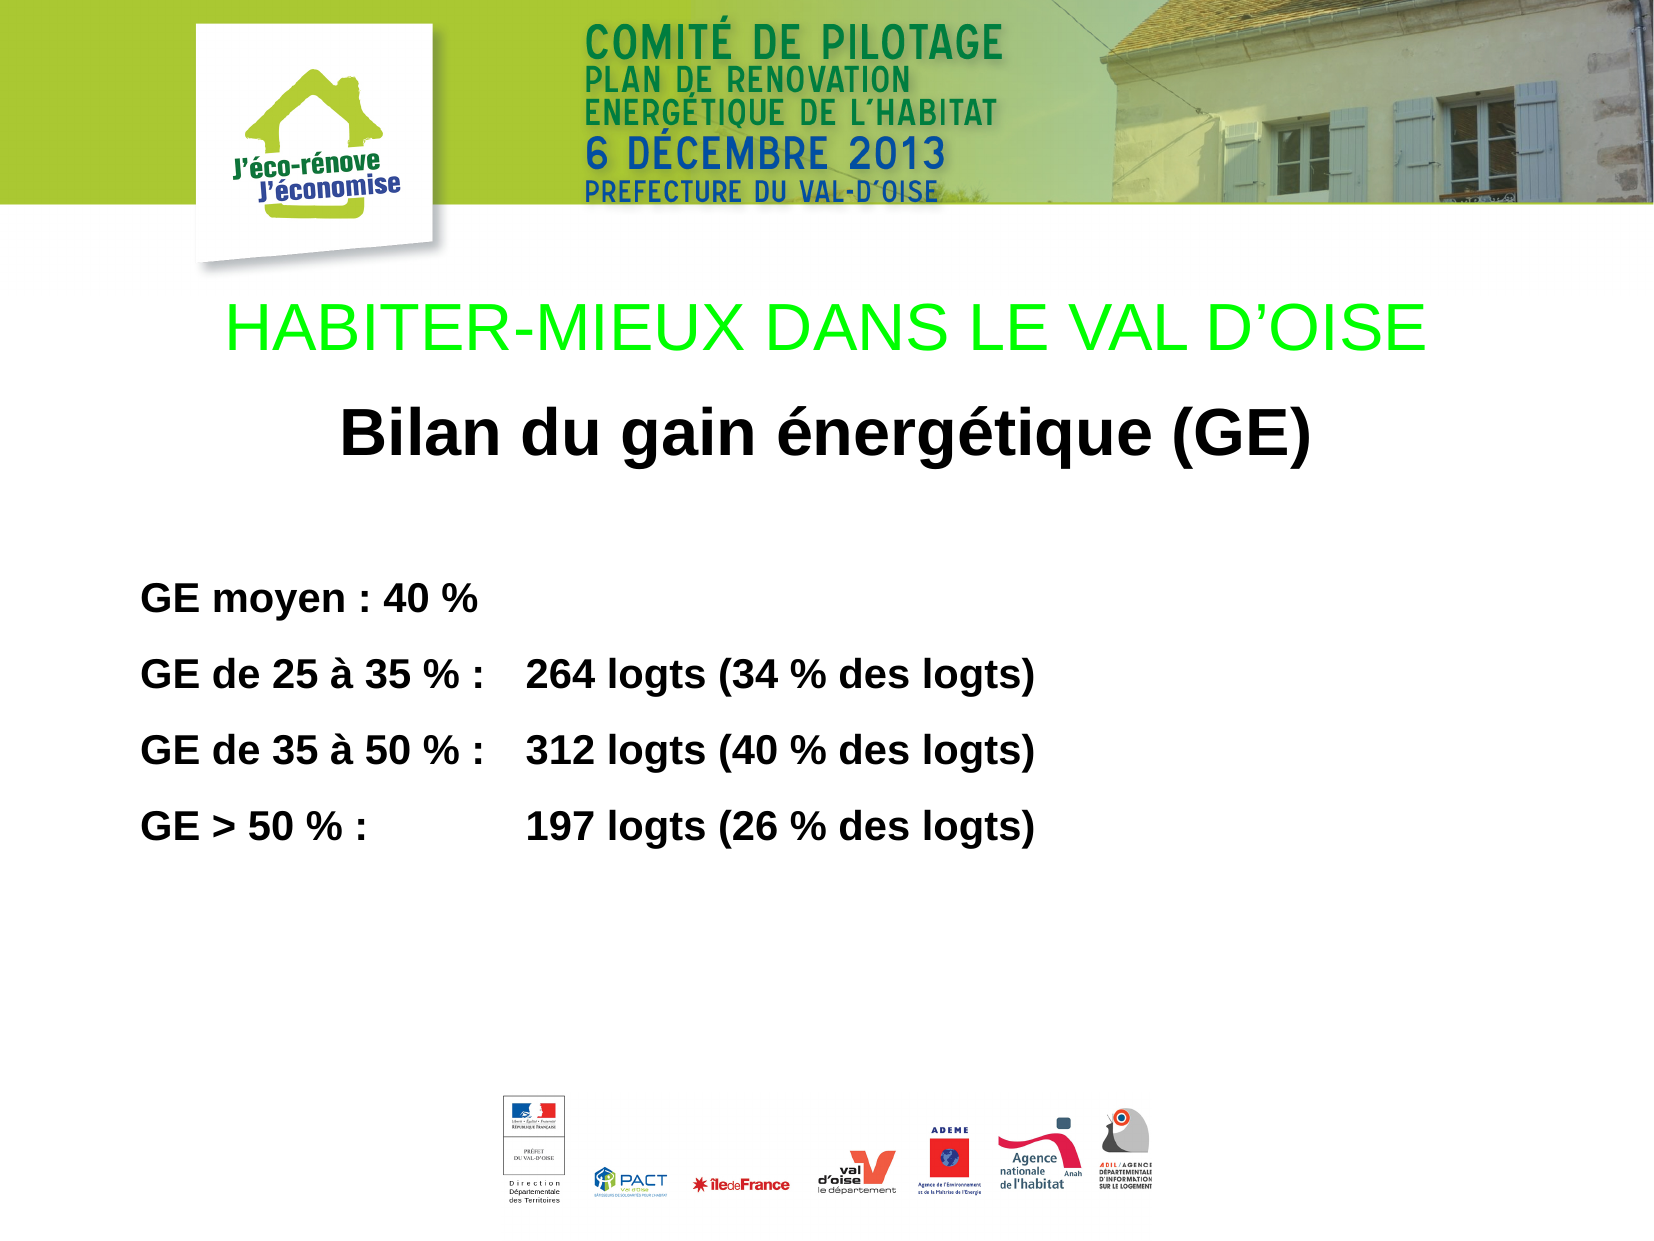

# HABITER-MIEUX DANS LE VAL D’OISE
Bilan du gain énergétique (GE)
 GE moyen : 40 %
 GE de 25 à 35 % : 	264 logts (34 % des logts)
 GE de 35 à 50 % : 	312 logts (40 % des logts)
 GE > 50 % : 		197 logts (26 % des logts)